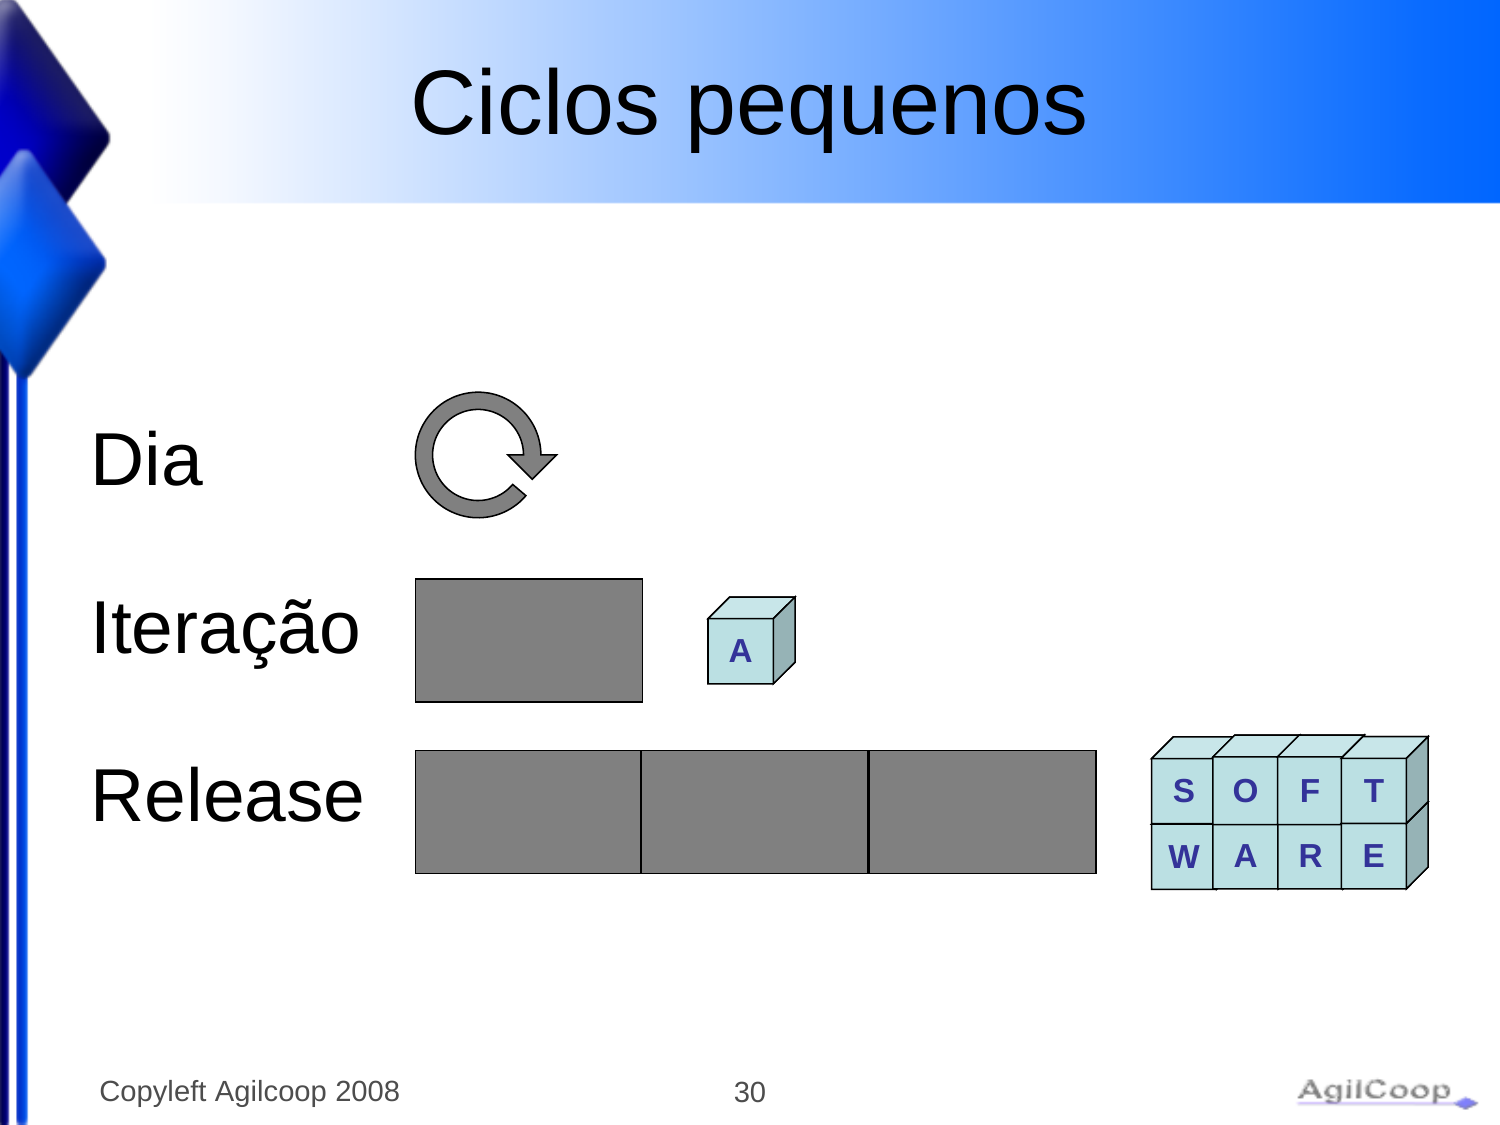

# Ciclos pequenos
Dia
Iteração
Release
A
O
F
T
S
E
A
R
W
30